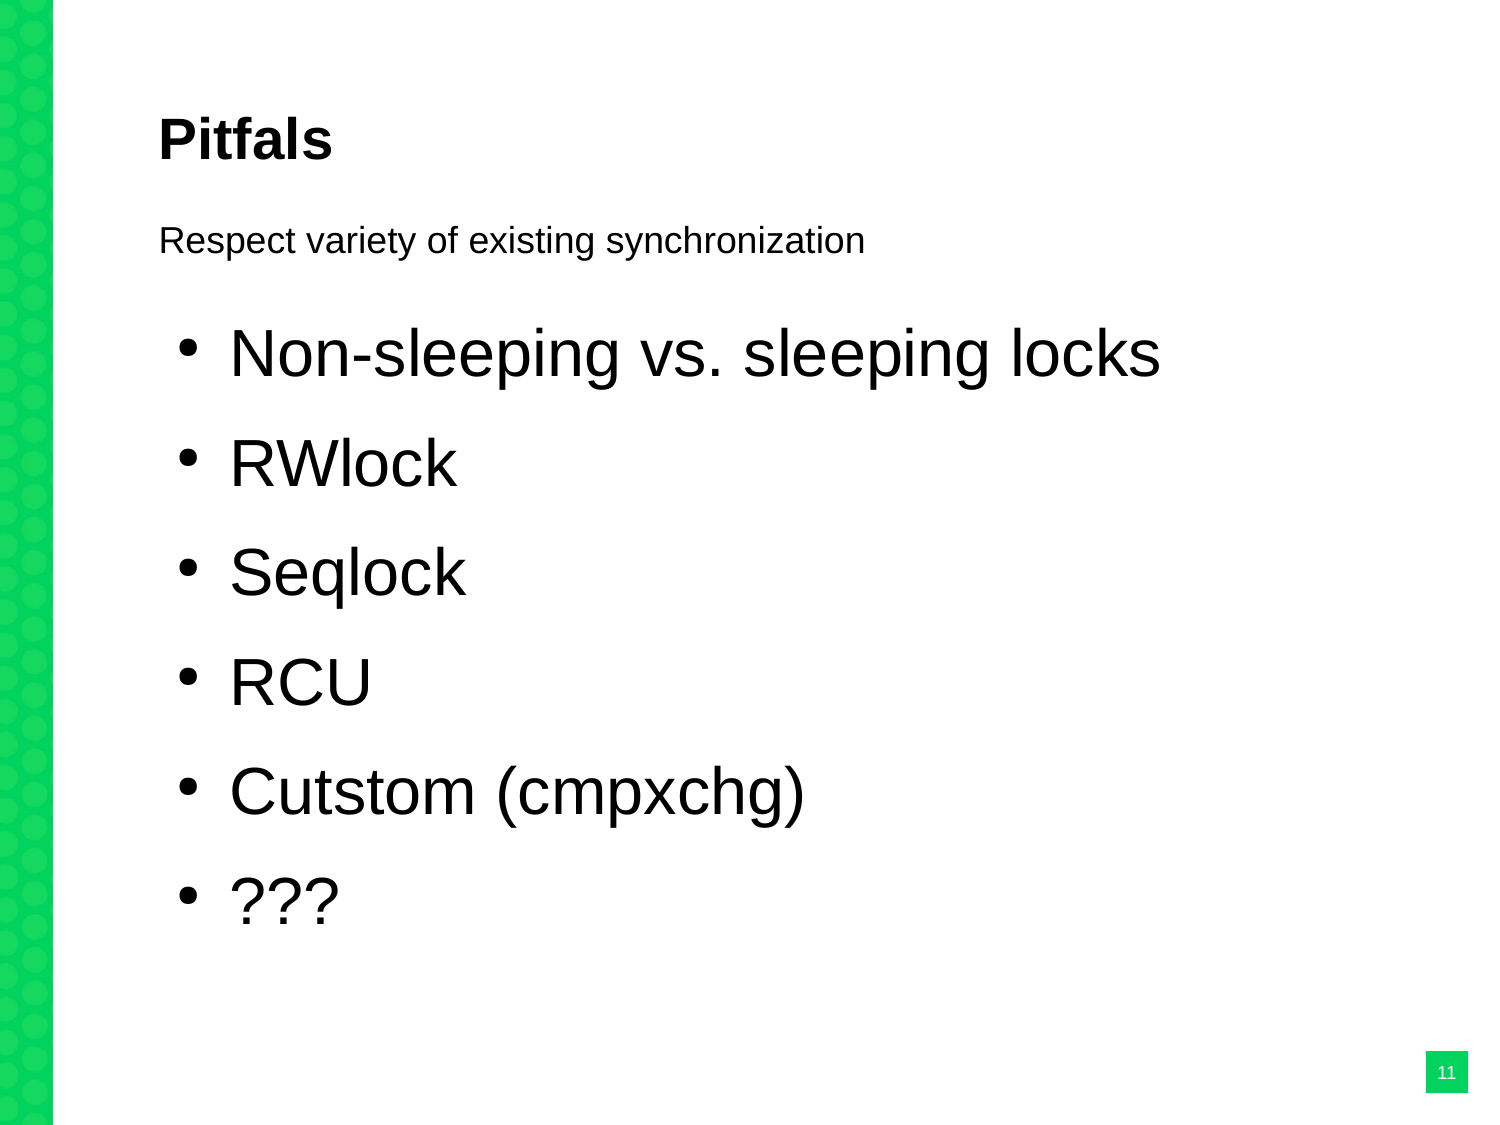

# Pitfals
Respect variety of existing synchronization
Non-sleeping vs. sleeping locks
RWlock
Seqlock
RCU
Cutstom (cmpxchg)
???